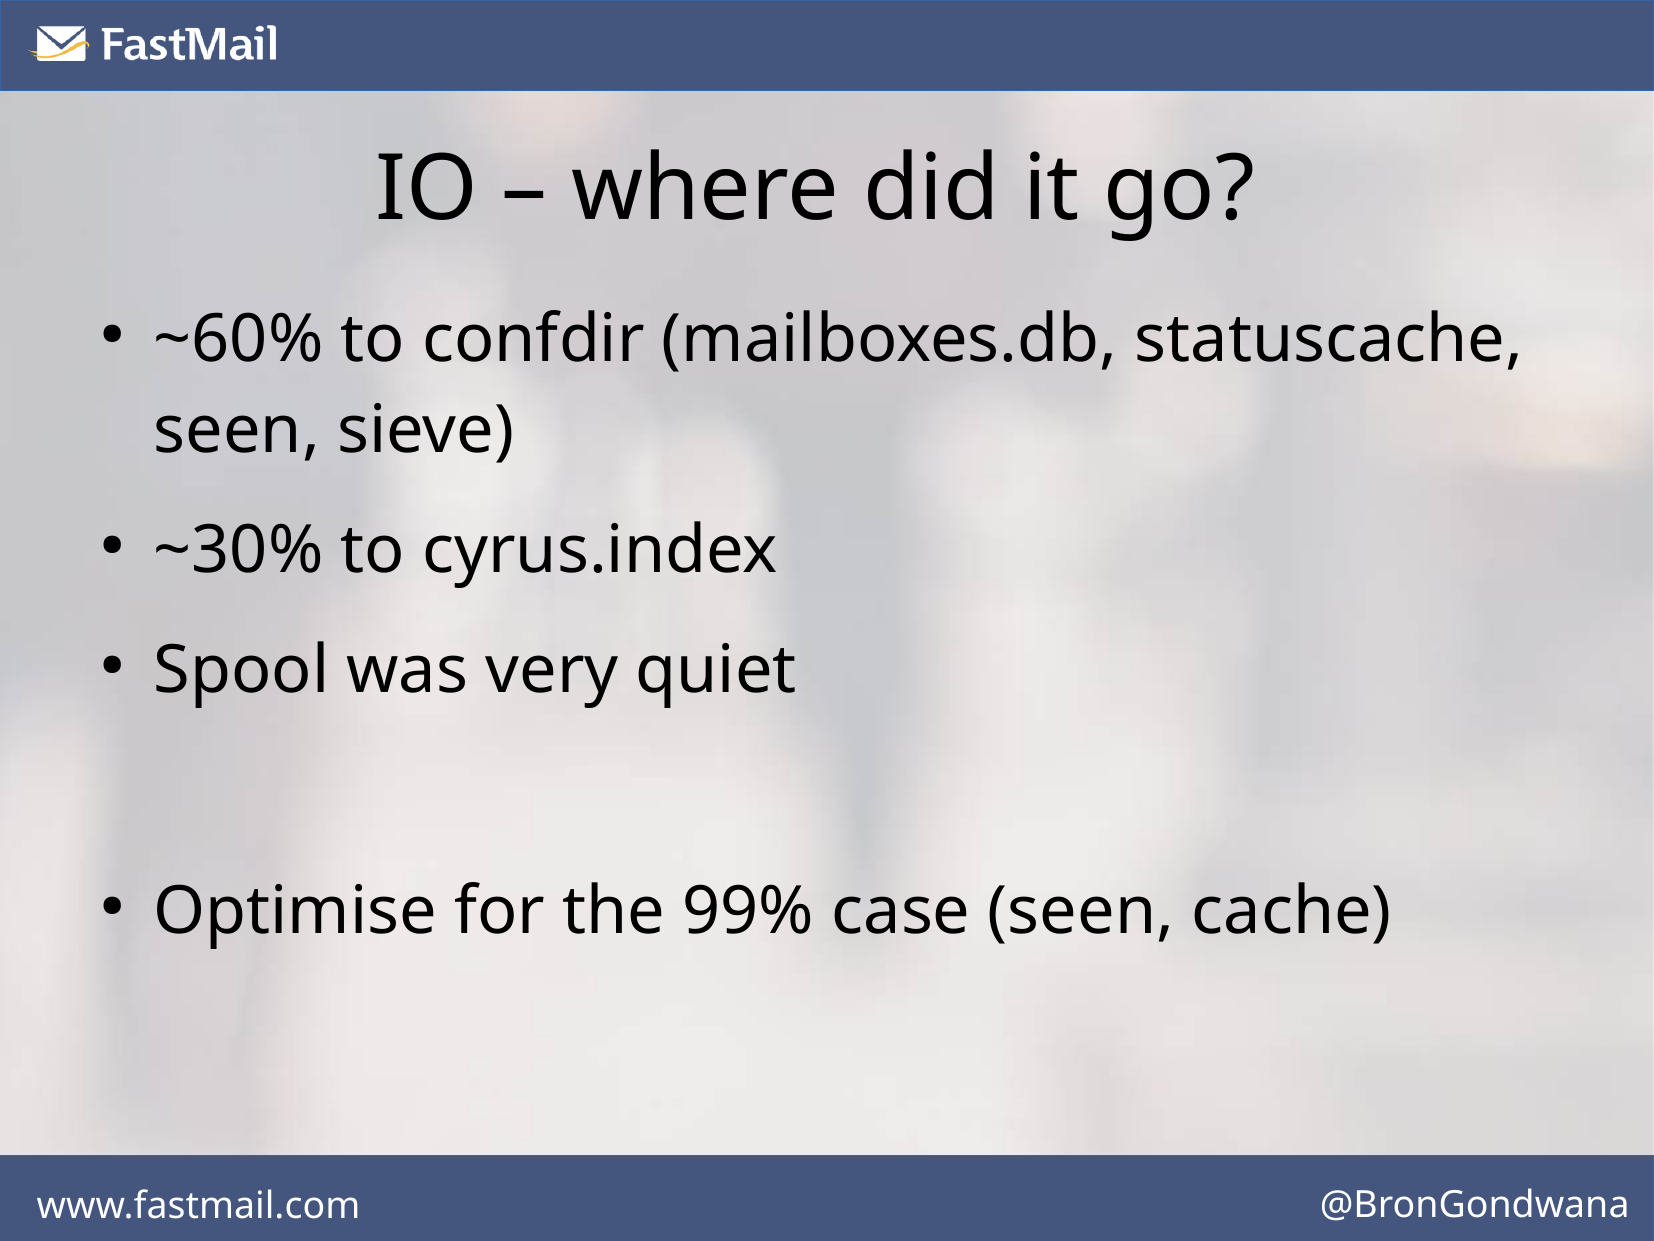

# IO – where did it go?
~60% to confdir (mailboxes.db, statuscache, seen, sieve)
~30% to cyrus.index
Spool was very quiet
Optimise for the 99% case (seen, cache)